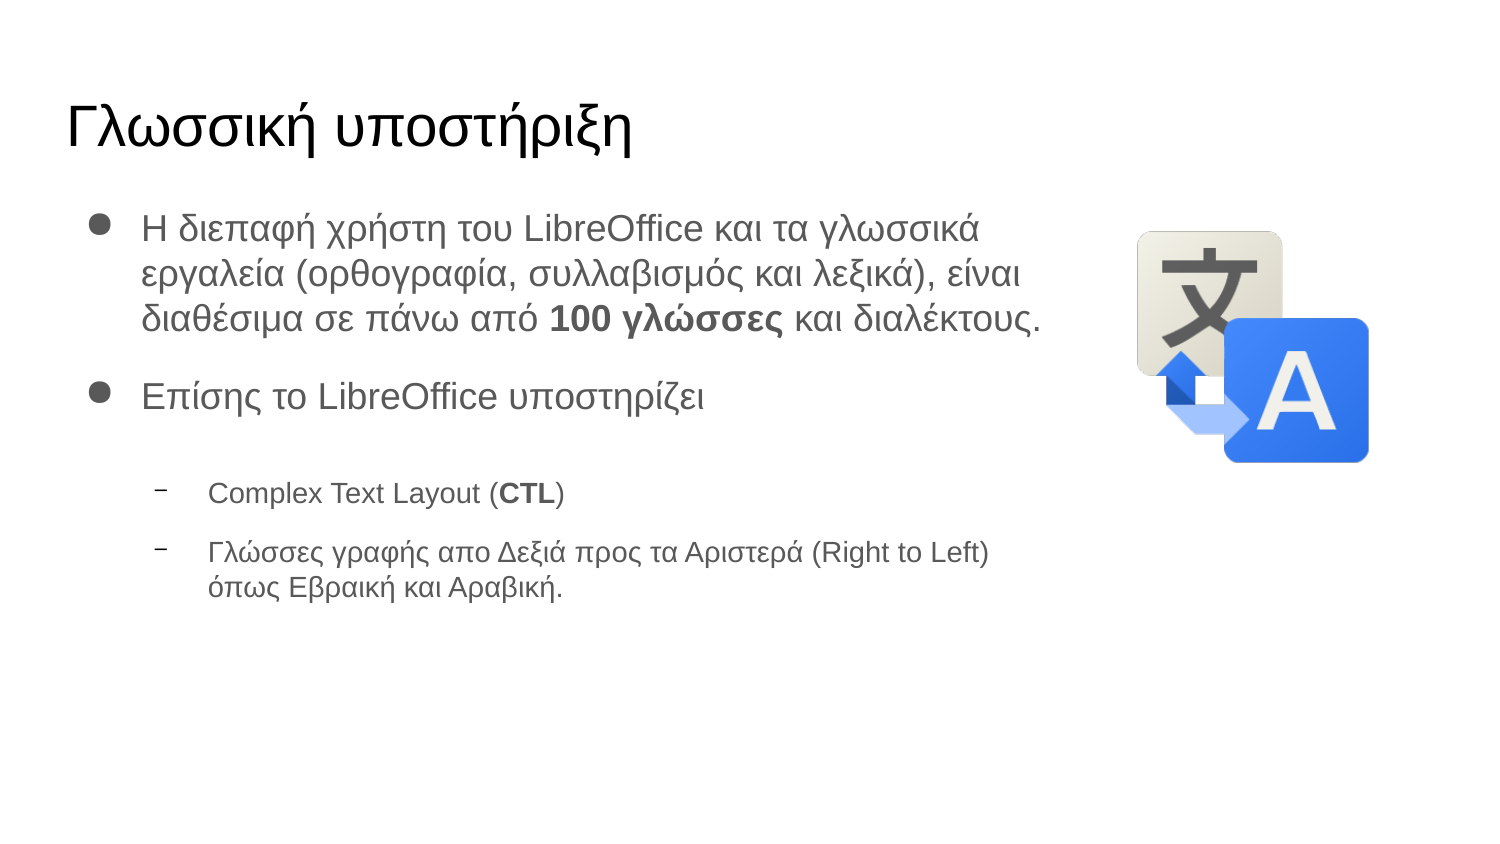

# Γλωσσική υποστήριξη
Η διεπαφή χρήστη του LibreOffice και τα γλωσσικά εργαλεία (ορθογραφία, συλλαβισμός και λεξικά), είναι διαθέσιμα σε πάνω από 100 γλώσσες και διαλέκτους.
Επίσης το LibreOffice υποστηρίζει
Complex Text Layout (CTL)
Γλώσσες γραφής απο Δεξιά προς τα Αριστερά (Right to Left) όπως Εβραική και Αραβική.